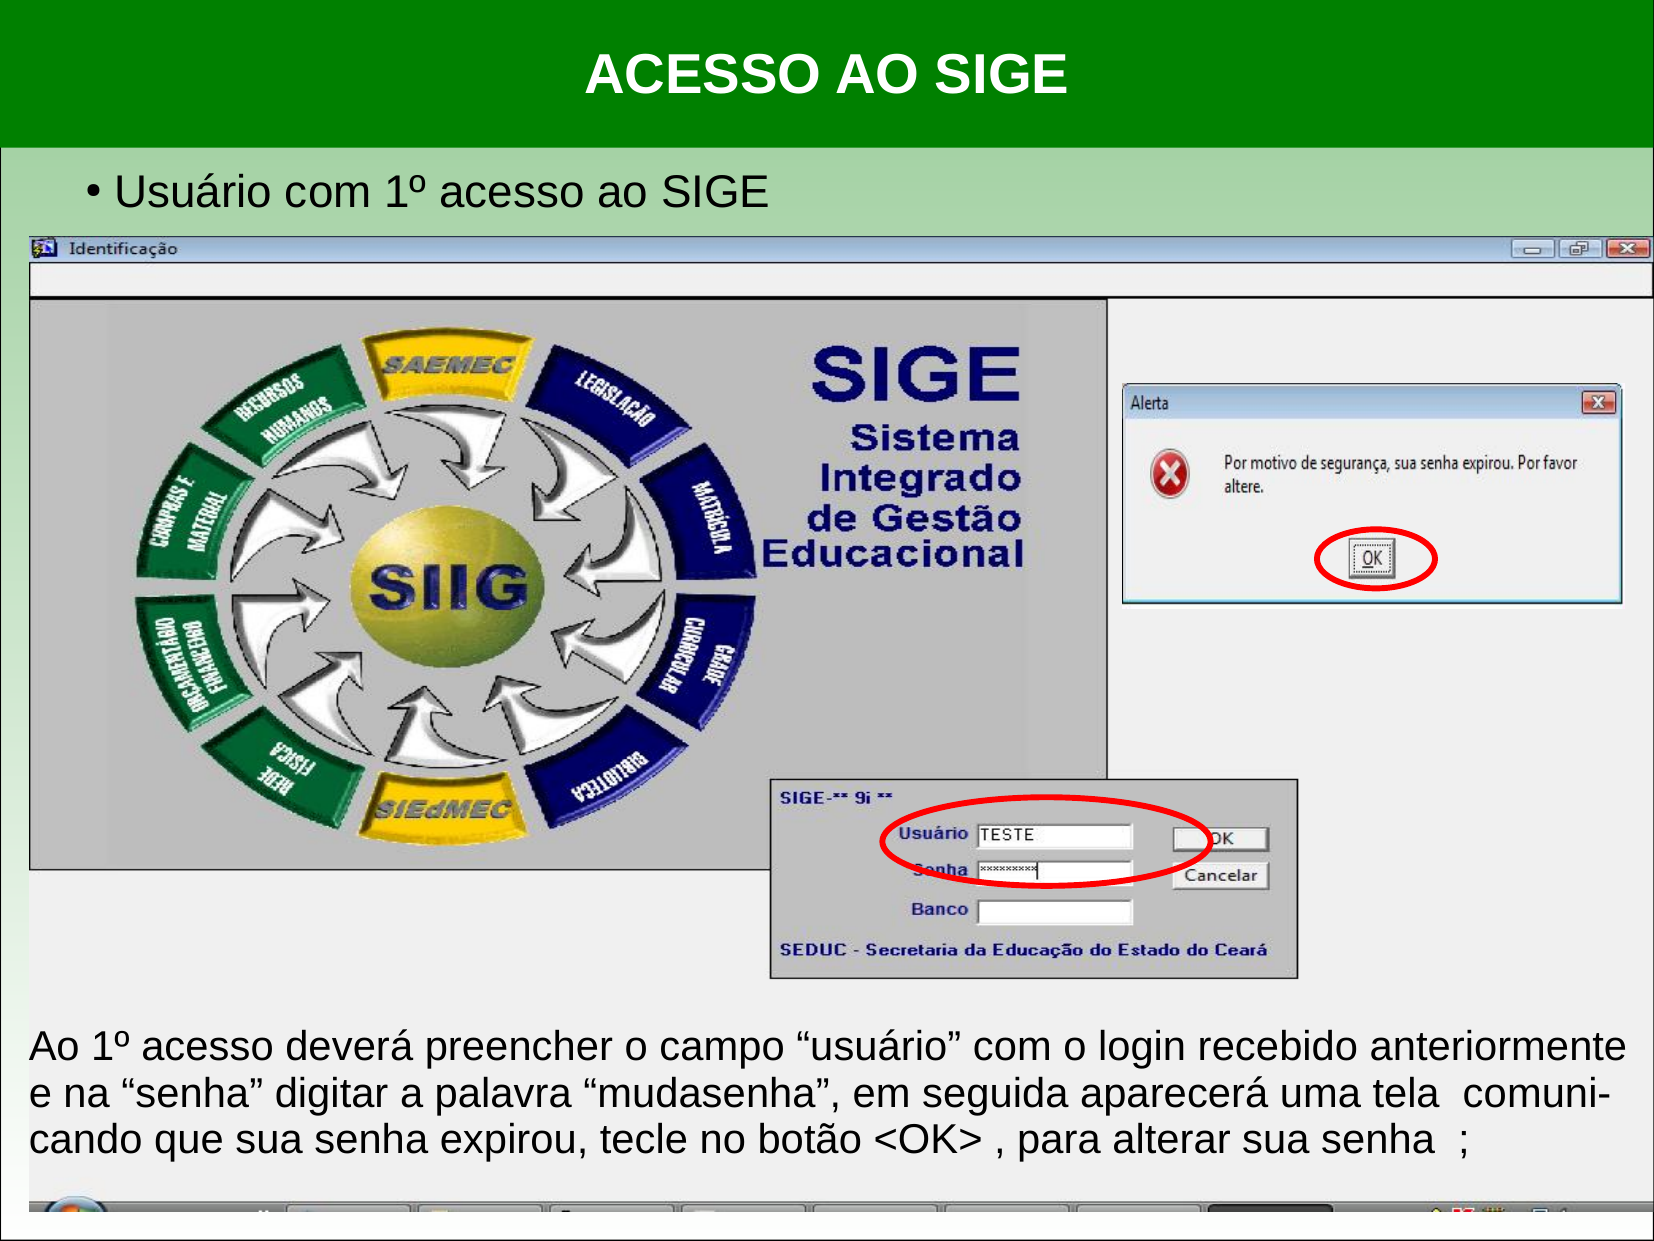

ACESSO AO SIGE
 Usuário com 1º acesso ao SIGE
Ao 1º acesso deverá preencher o campo “usuário” com o login recebido anteriormente
e na “senha” digitar a palavra “mudasenha”, em seguida aparecerá uma tela comuni-
cando que sua senha expirou, tecle no botão <OK> , para alterar sua senha ;